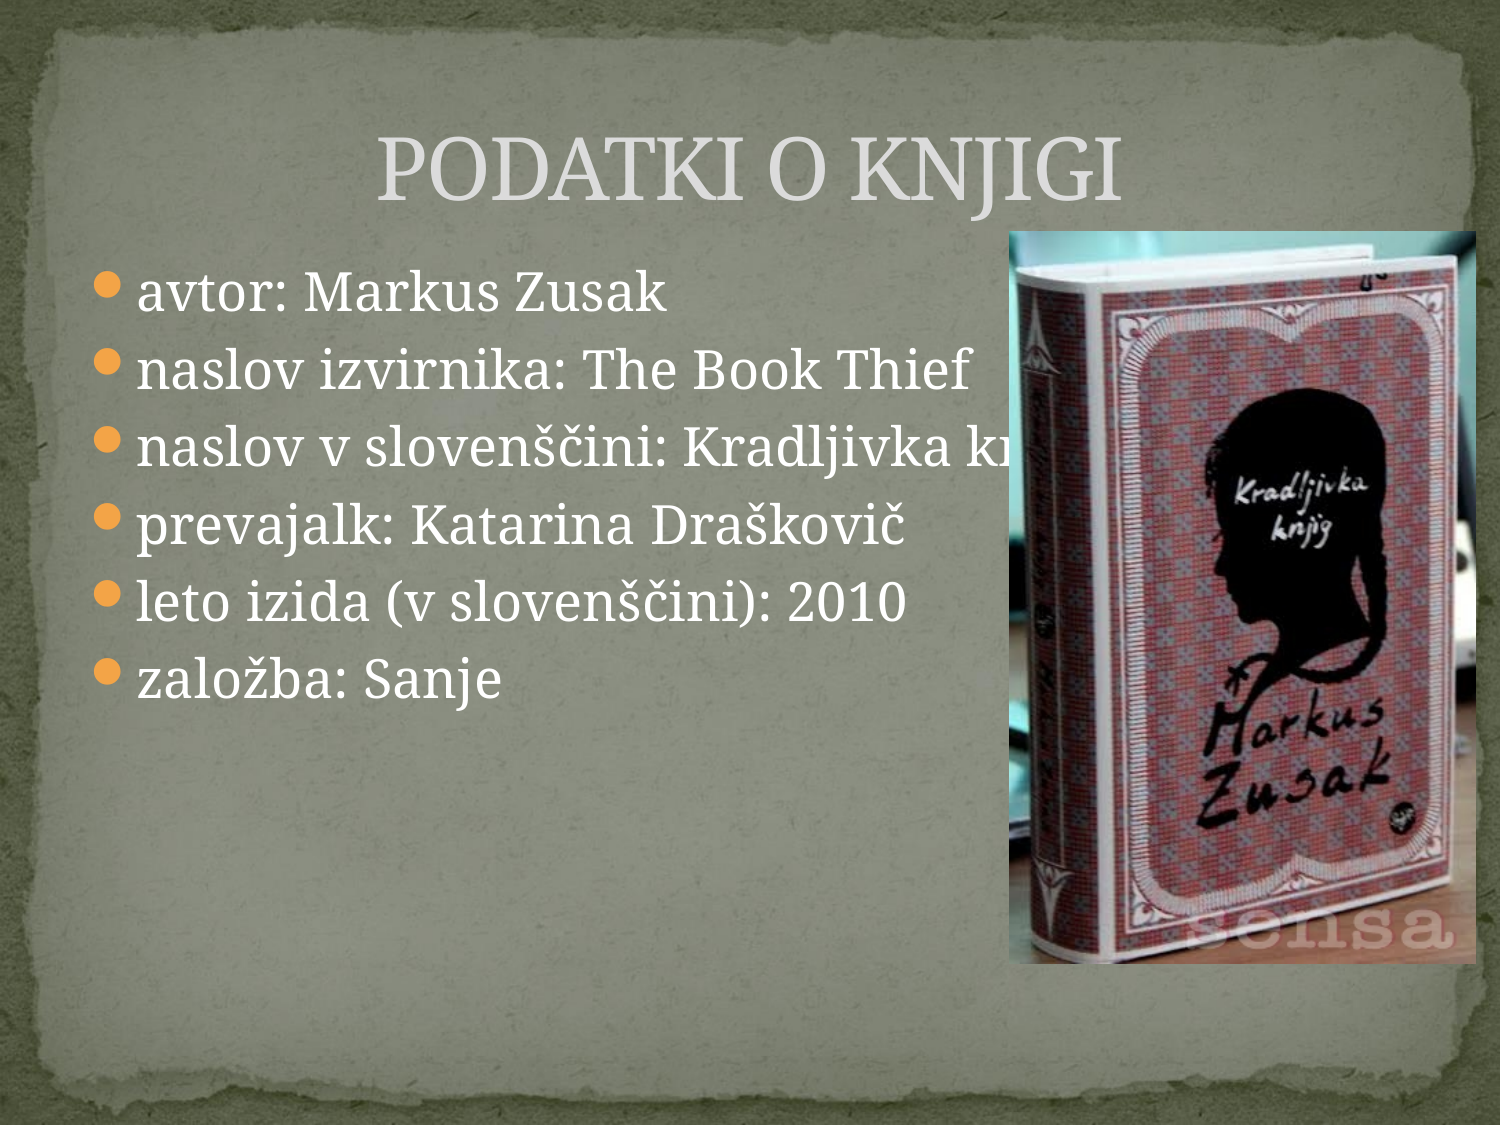

PODATKI O KNJIGI
# avtor: Markus Zusak
naslov izvirnika: The Book Thief
naslov v slovenščini: Kradljivka knjig
prevajalk: Katarina Draškovič
leto izida (v slovenščini): 2010
založba: Sanje